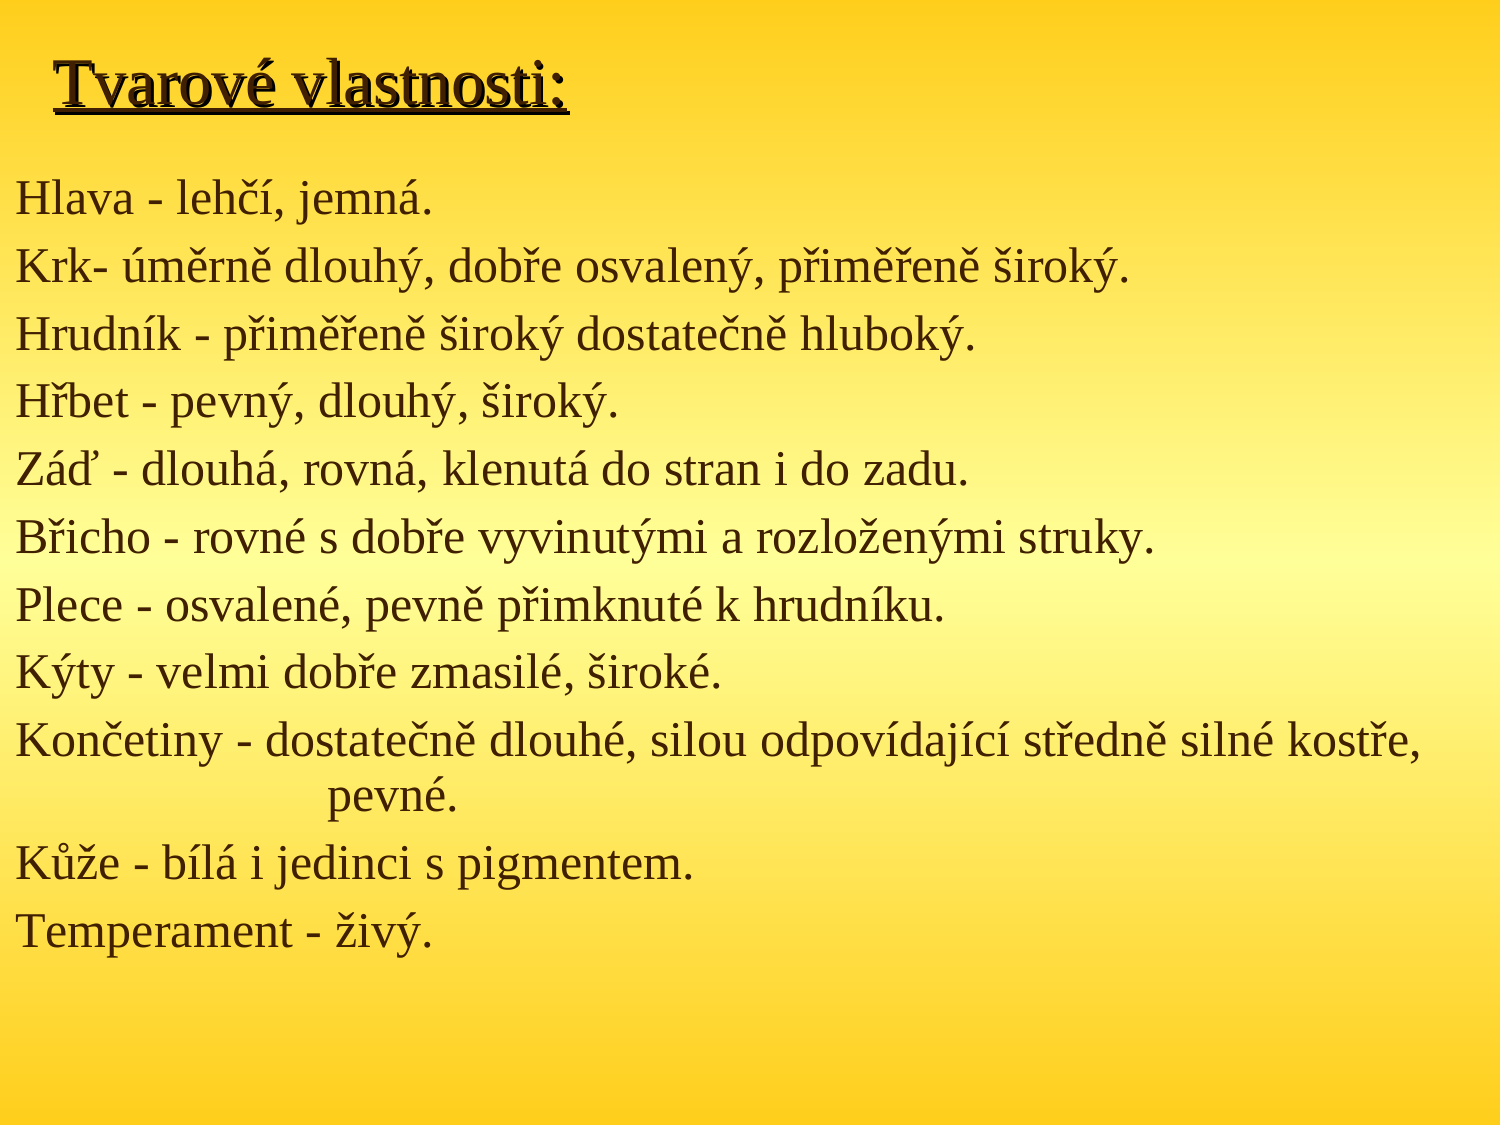

Tvarové vlastnosti:
# Hlava - lehčí, jemná.
Krk- úměrně dlouhý, dobře osvalený, přiměřeně široký.
Hrudník - přiměřeně široký dostatečně hluboký.
Hřbet - pevný, dlouhý, široký.
Záď - dlouhá, rovná, klenutá do stran i do zadu.
Břicho - rovné s dobře vyvinutými a rozloženými struky.
Plece - osvalené, pevně přimknuté k hrudníku.
Kýty - velmi dobře zmasilé, široké.
Končetiny - dostatečně dlouhé, silou odpovídající středně silné kostře, 		 pevné.
Kůže - bílá i jedinci s pigmentem.
Temperament - živý.